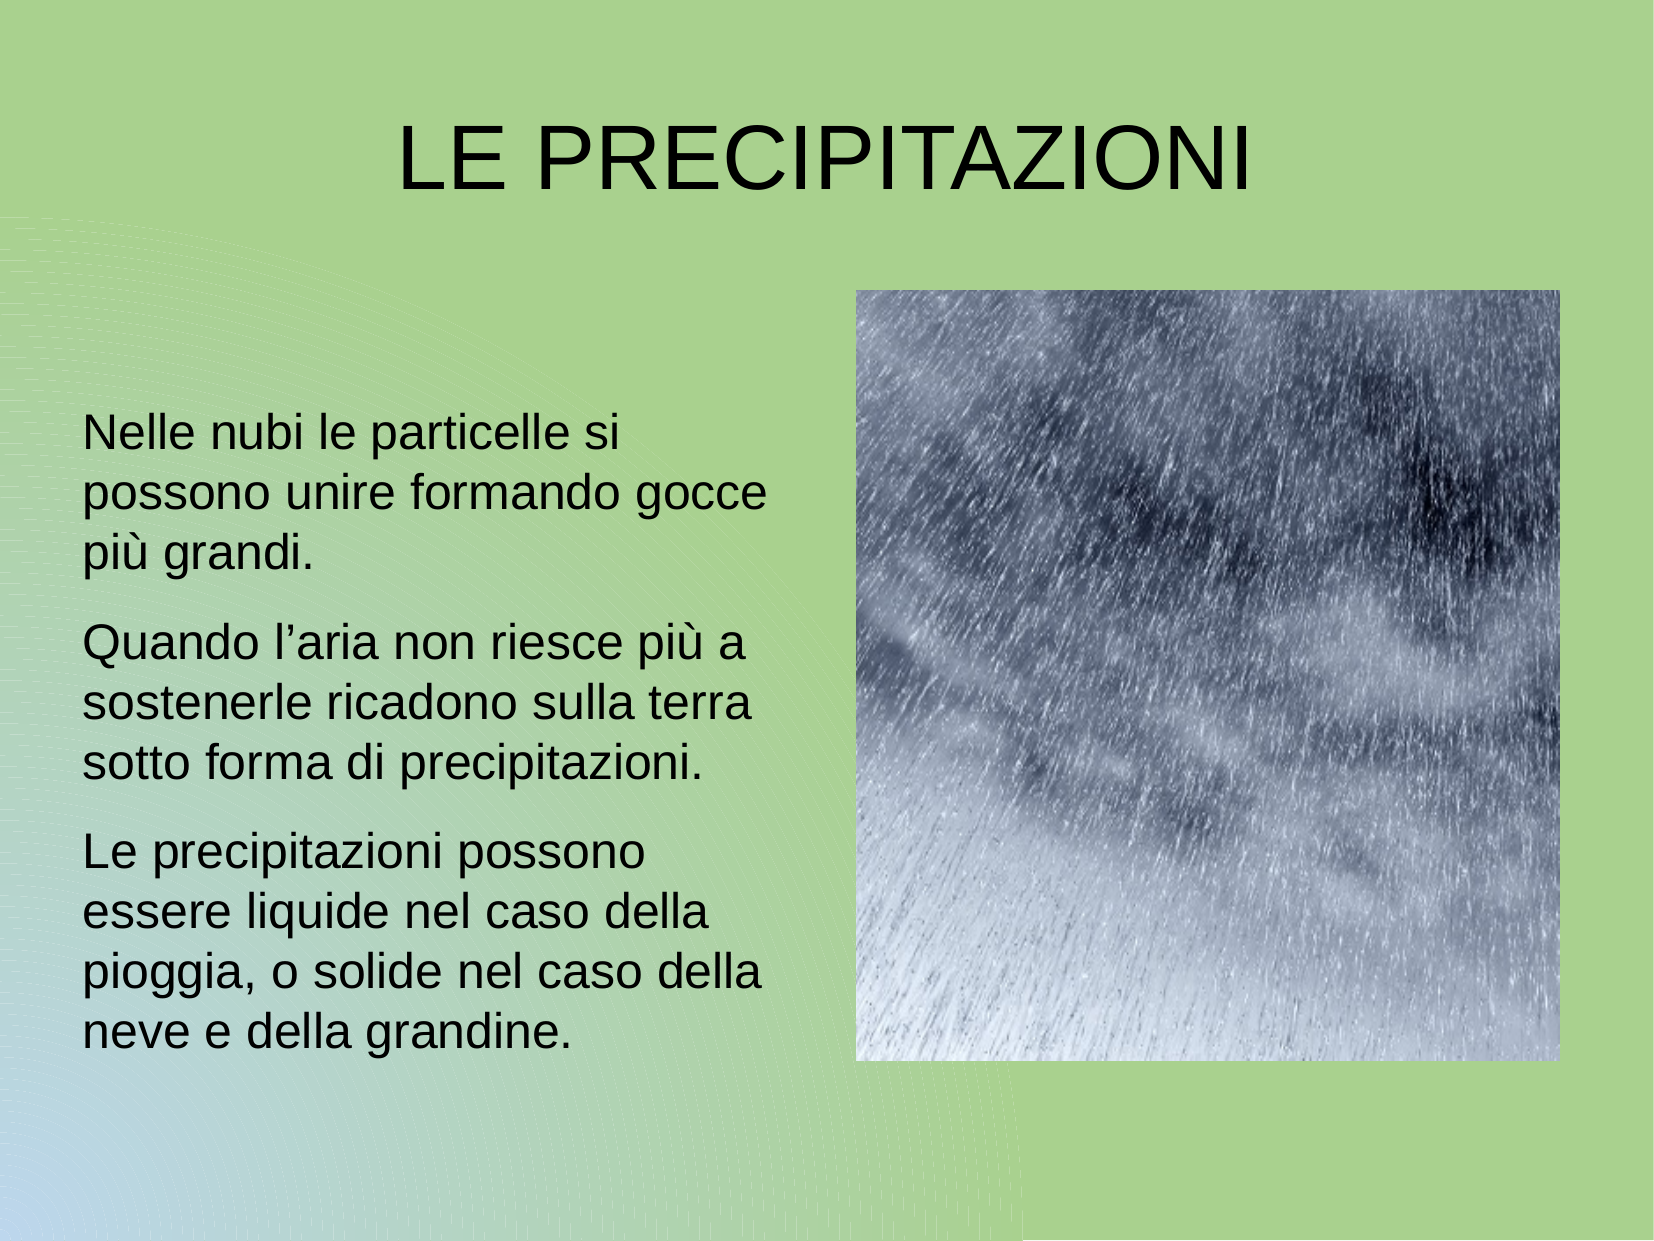

# LE PRECIPITAZIONI
Nelle nubi le particelle si possono unire formando gocce più grandi.
Quando l’aria non riesce più a sostenerle ricadono sulla terra sotto forma di precipitazioni.
Le precipitazioni possono essere liquide nel caso della pioggia, o solide nel caso della neve e della grandine.